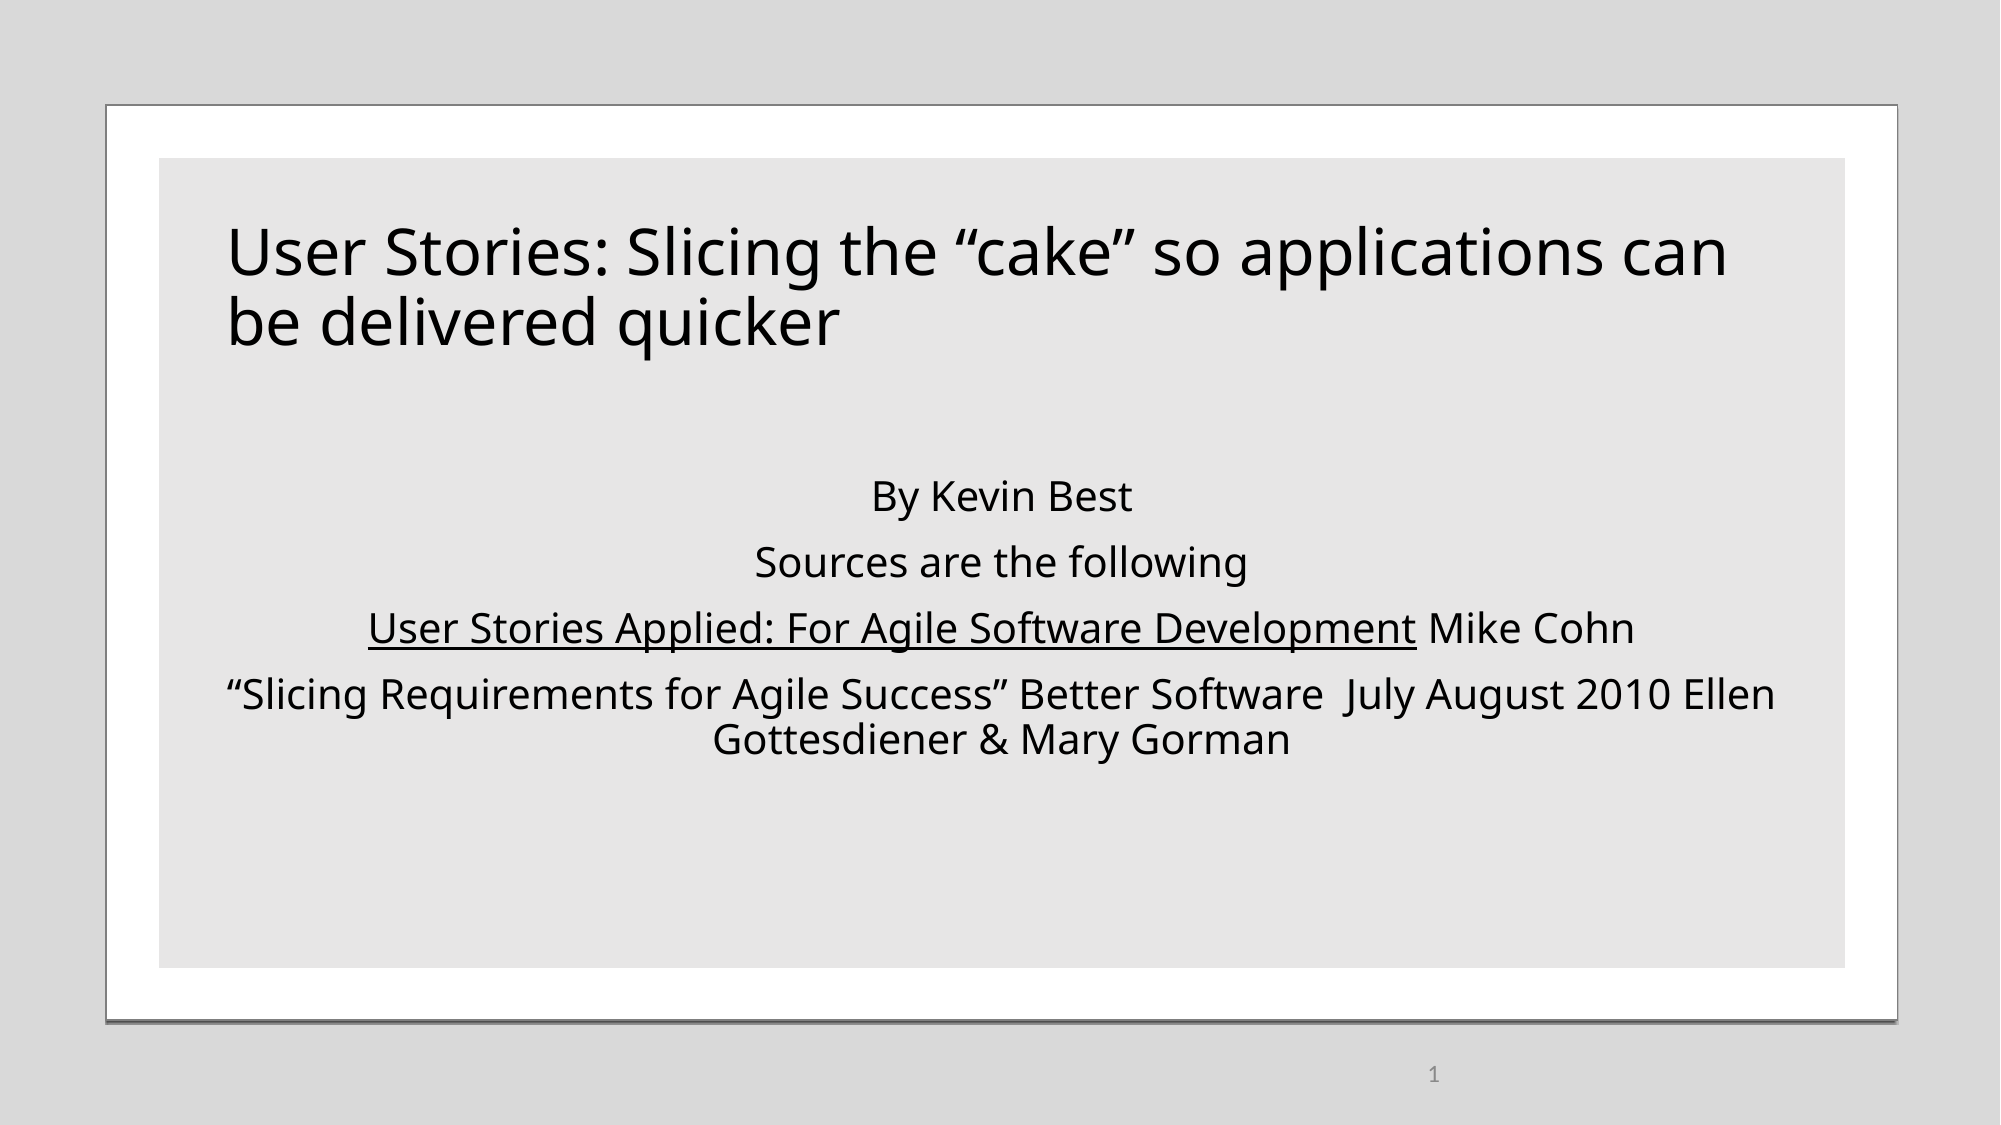

# User Stories: Slicing the “cake” so applications can be delivered quicker
By Kevin Best
Sources are the following
User Stories Applied: For Agile Software Development Mike Cohn
“Slicing Requirements for Agile Success” Better Software July August 2010 Ellen Gottesdiener & Mary Gorman
1